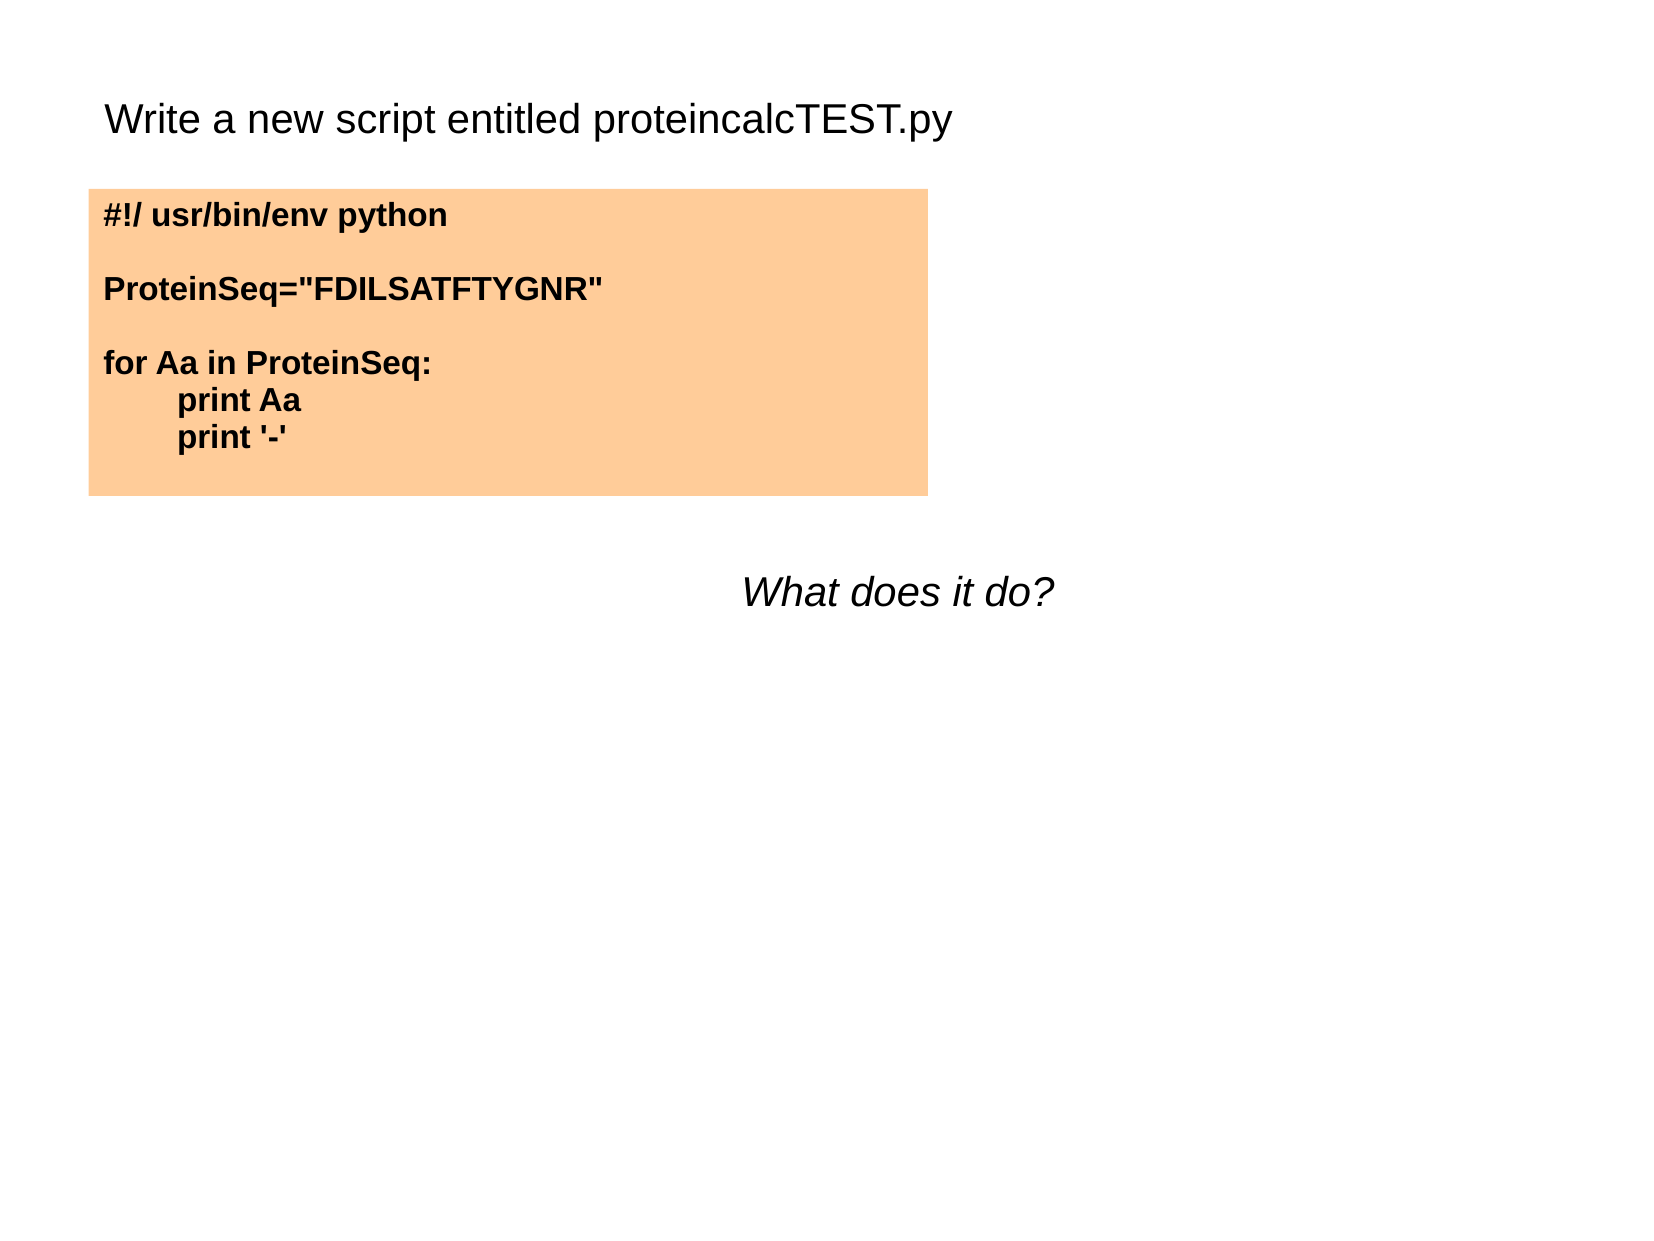

Write a new script entitled proteincalcTEST.py
#!/ usr/bin/env python
ProteinSeq="FDILSATFTYGNR"
for Aa in ProteinSeq:
	print Aa
	print '-'
What does it do?